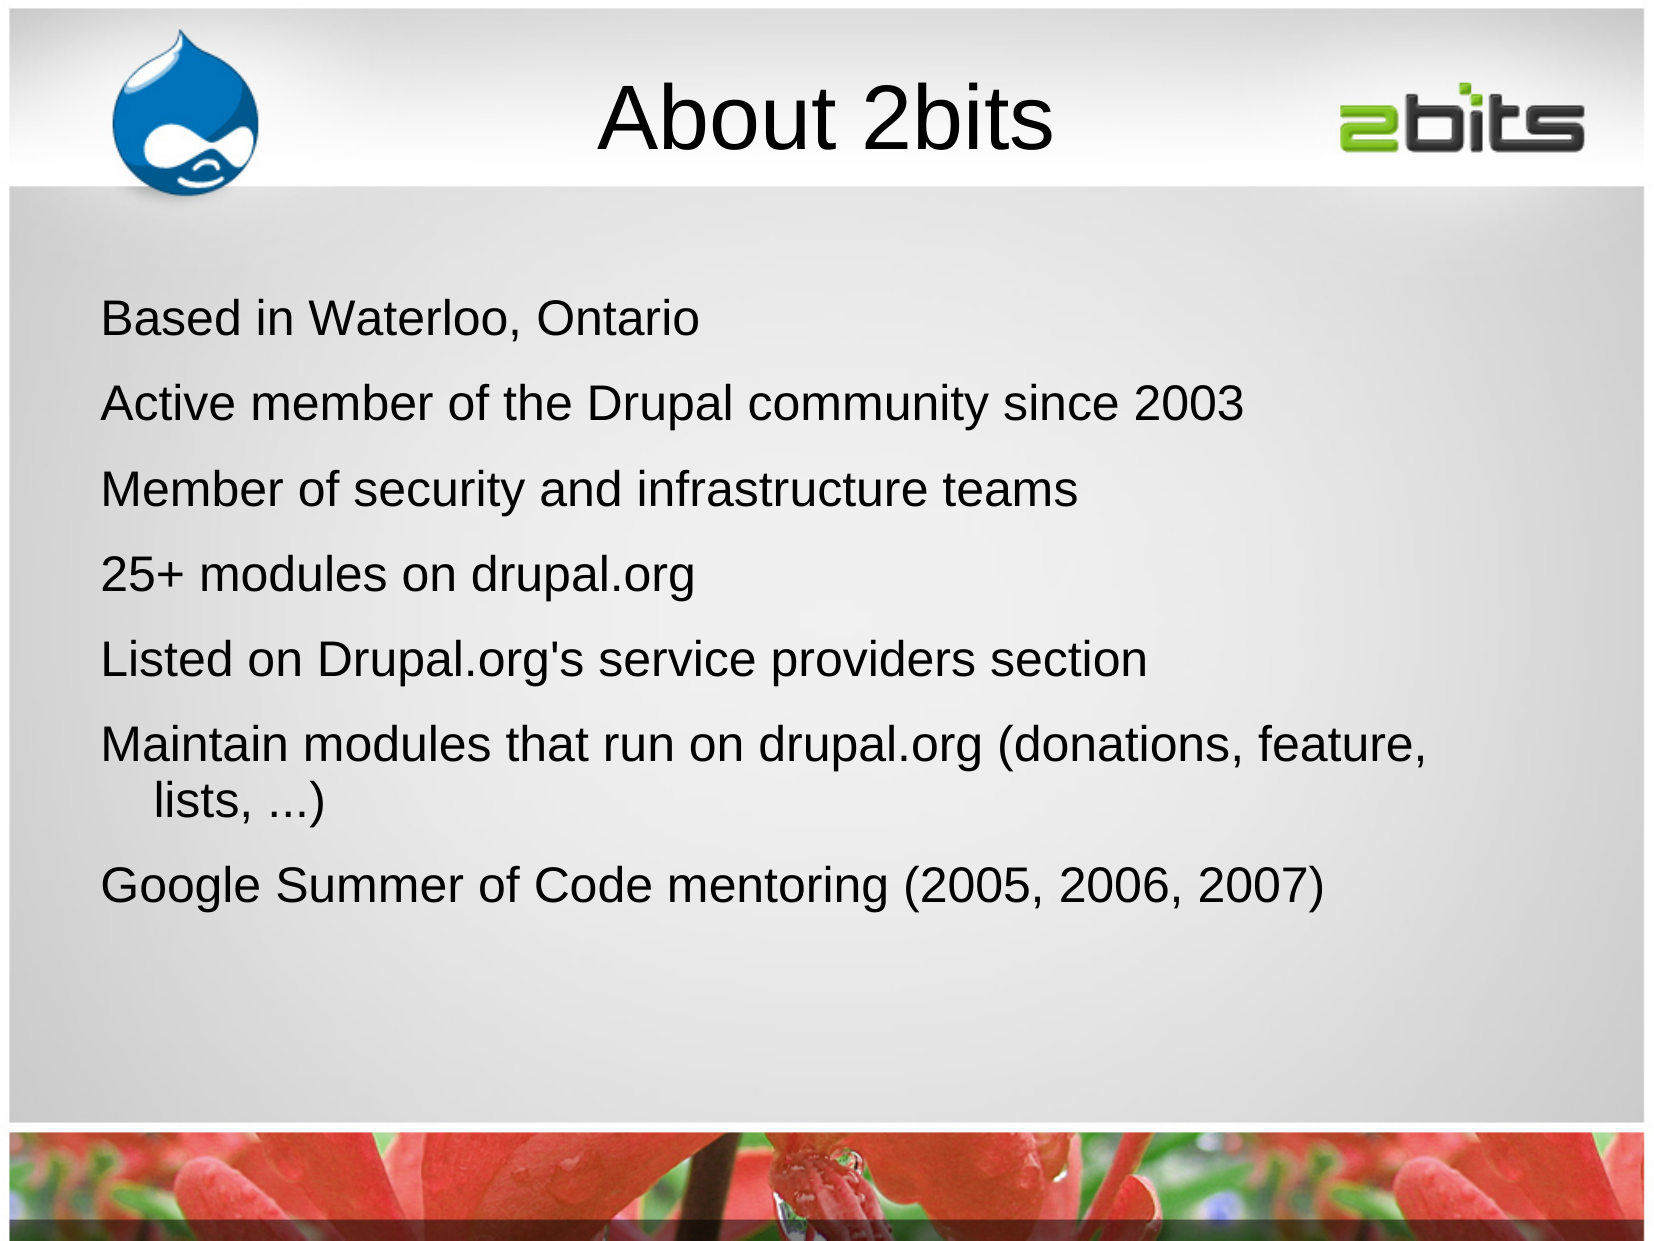

# About 2bits
Based in Waterloo, Ontario
Active member of the Drupal community since 2003
Member of security and infrastructure teams
25+ modules on drupal.org
Listed on Drupal.org's service providers section
Maintain modules that run on drupal.org (donations, feature, lists, ...)
Google Summer of Code mentoring (2005, 2006, 2007)